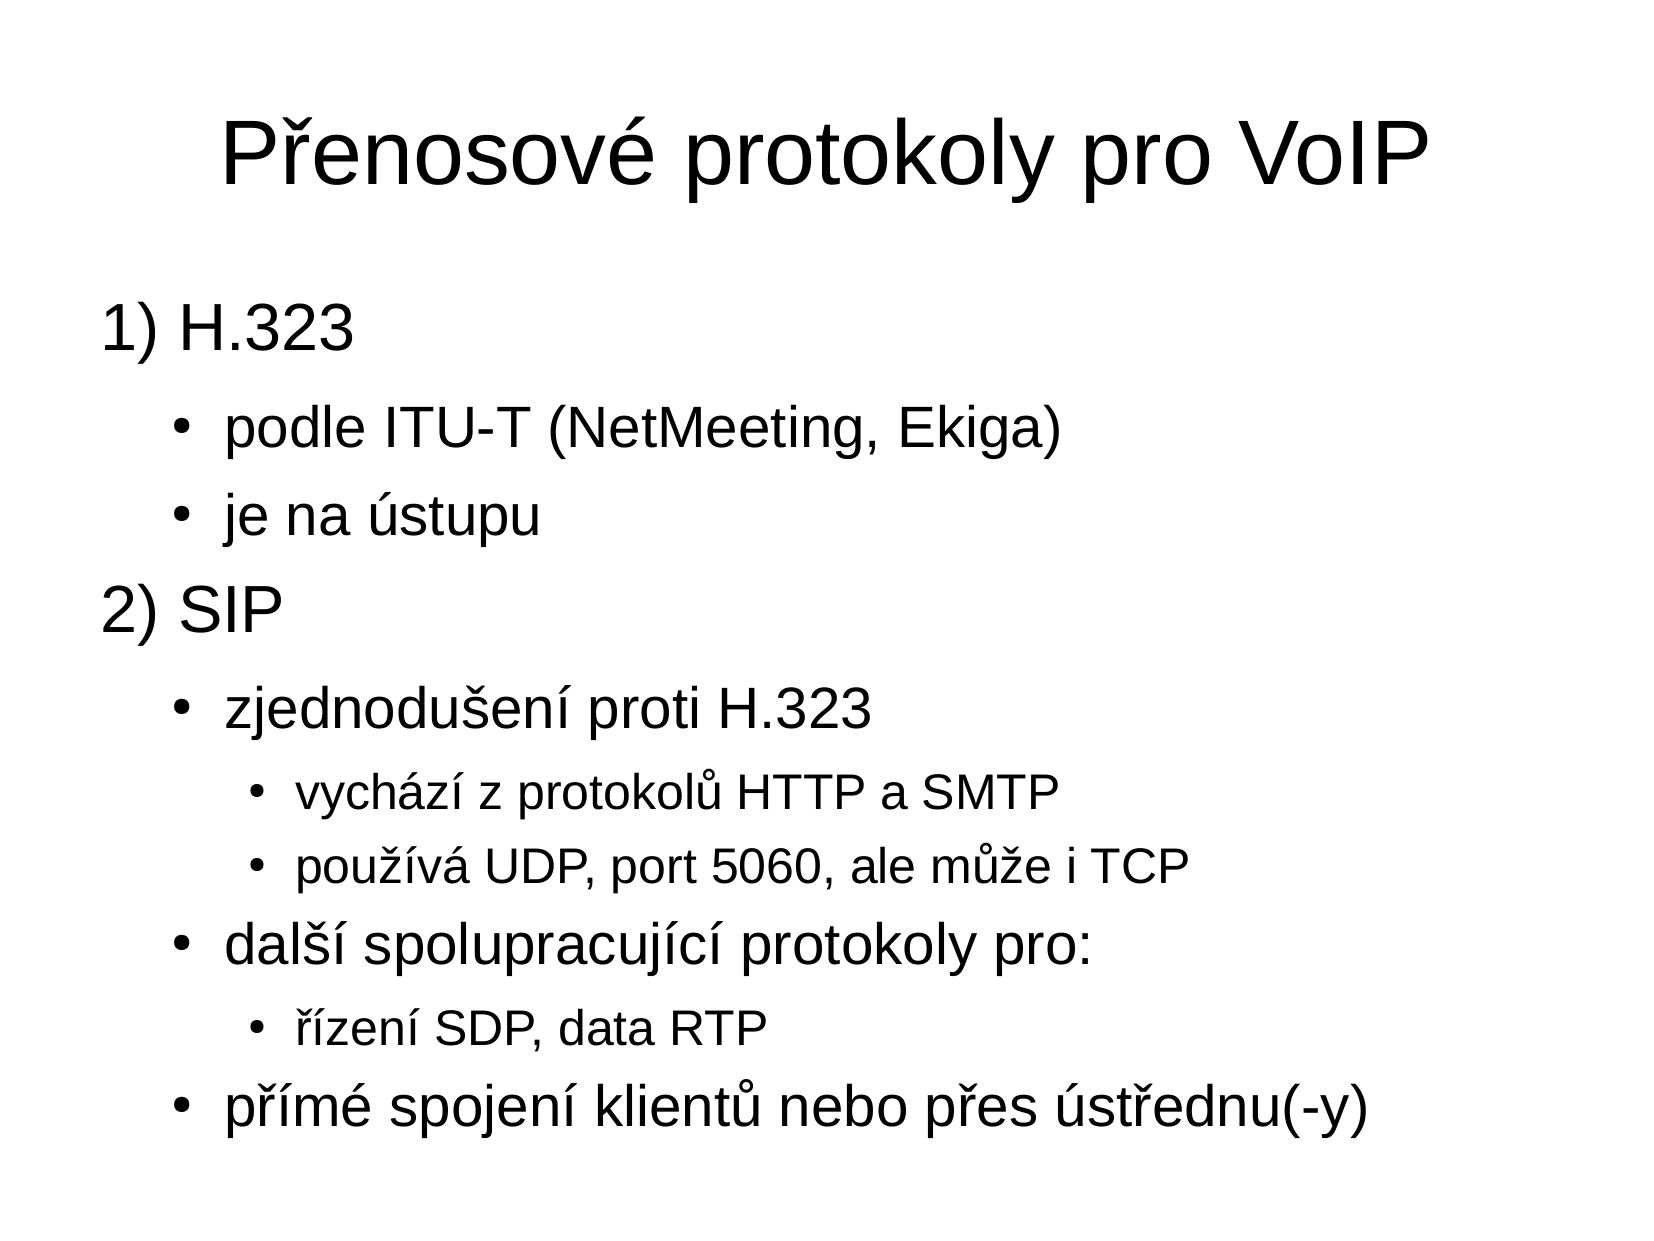

# Přenosové protokoly pro VoIP
 H.323
podle ITU-T (NetMeeting, Ekiga)
je na ústupu
 SIP
zjednodušení proti H.323
vychází z protokolů HTTP a SMTP
používá UDP, port 5060, ale může i TCP
další spolupracující protokoly pro:
řízení SDP, data RTP
přímé spojení klientů nebo přes ústřednu(-y)